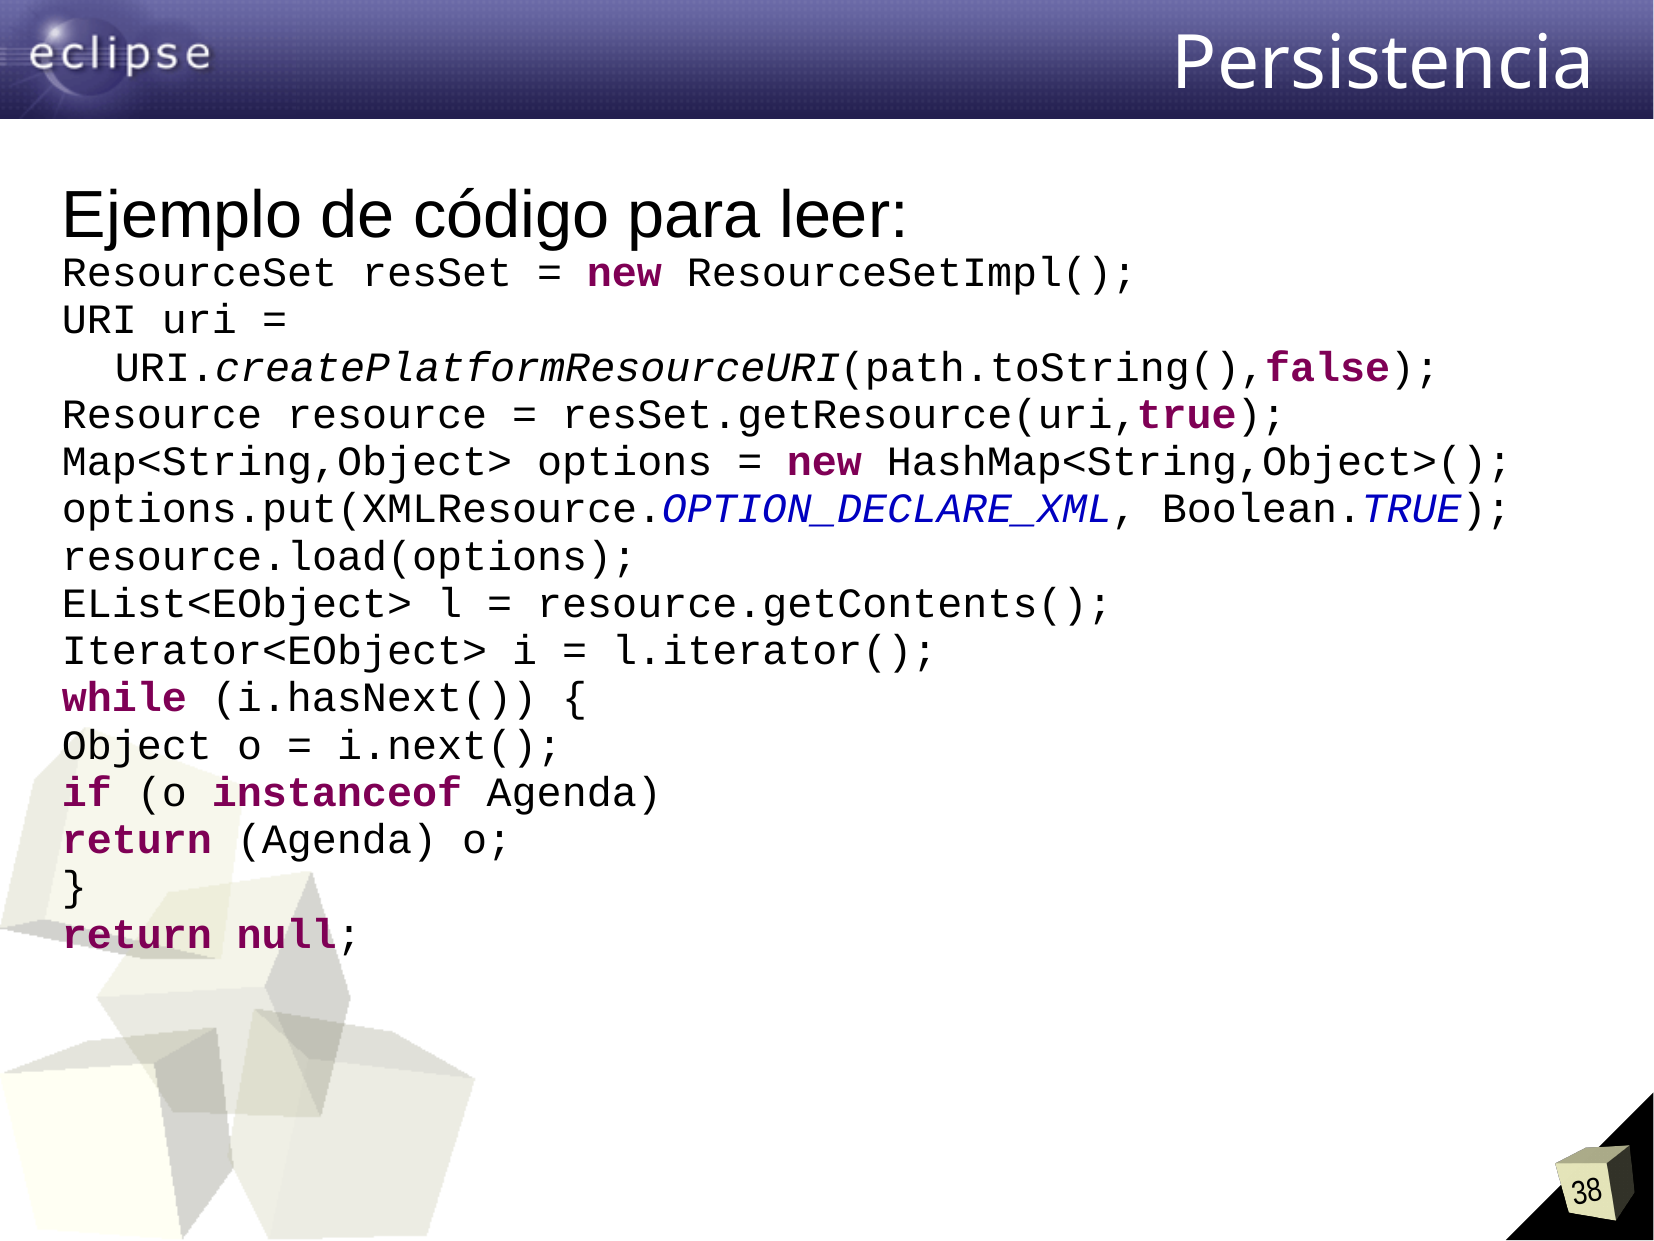

# Persistencia
Ejemplo de código para leer:
ResourceSet resSet = new ResourceSetImpl();
URI uri = URI.createPlatformResourceURI(path.toString(),false);
Resource resource = resSet.getResource(uri,true);
Map<String,Object> options = new HashMap<String,Object>();
options.put(XMLResource.OPTION_DECLARE_XML, Boolean.TRUE);
resource.load(options);
EList<EObject> l = resource.getContents();
Iterator<EObject> i = l.iterator();
while (i.hasNext()) {
Object o = i.next();
if (o instanceof Agenda)
return (Agenda) o;
}
return null;